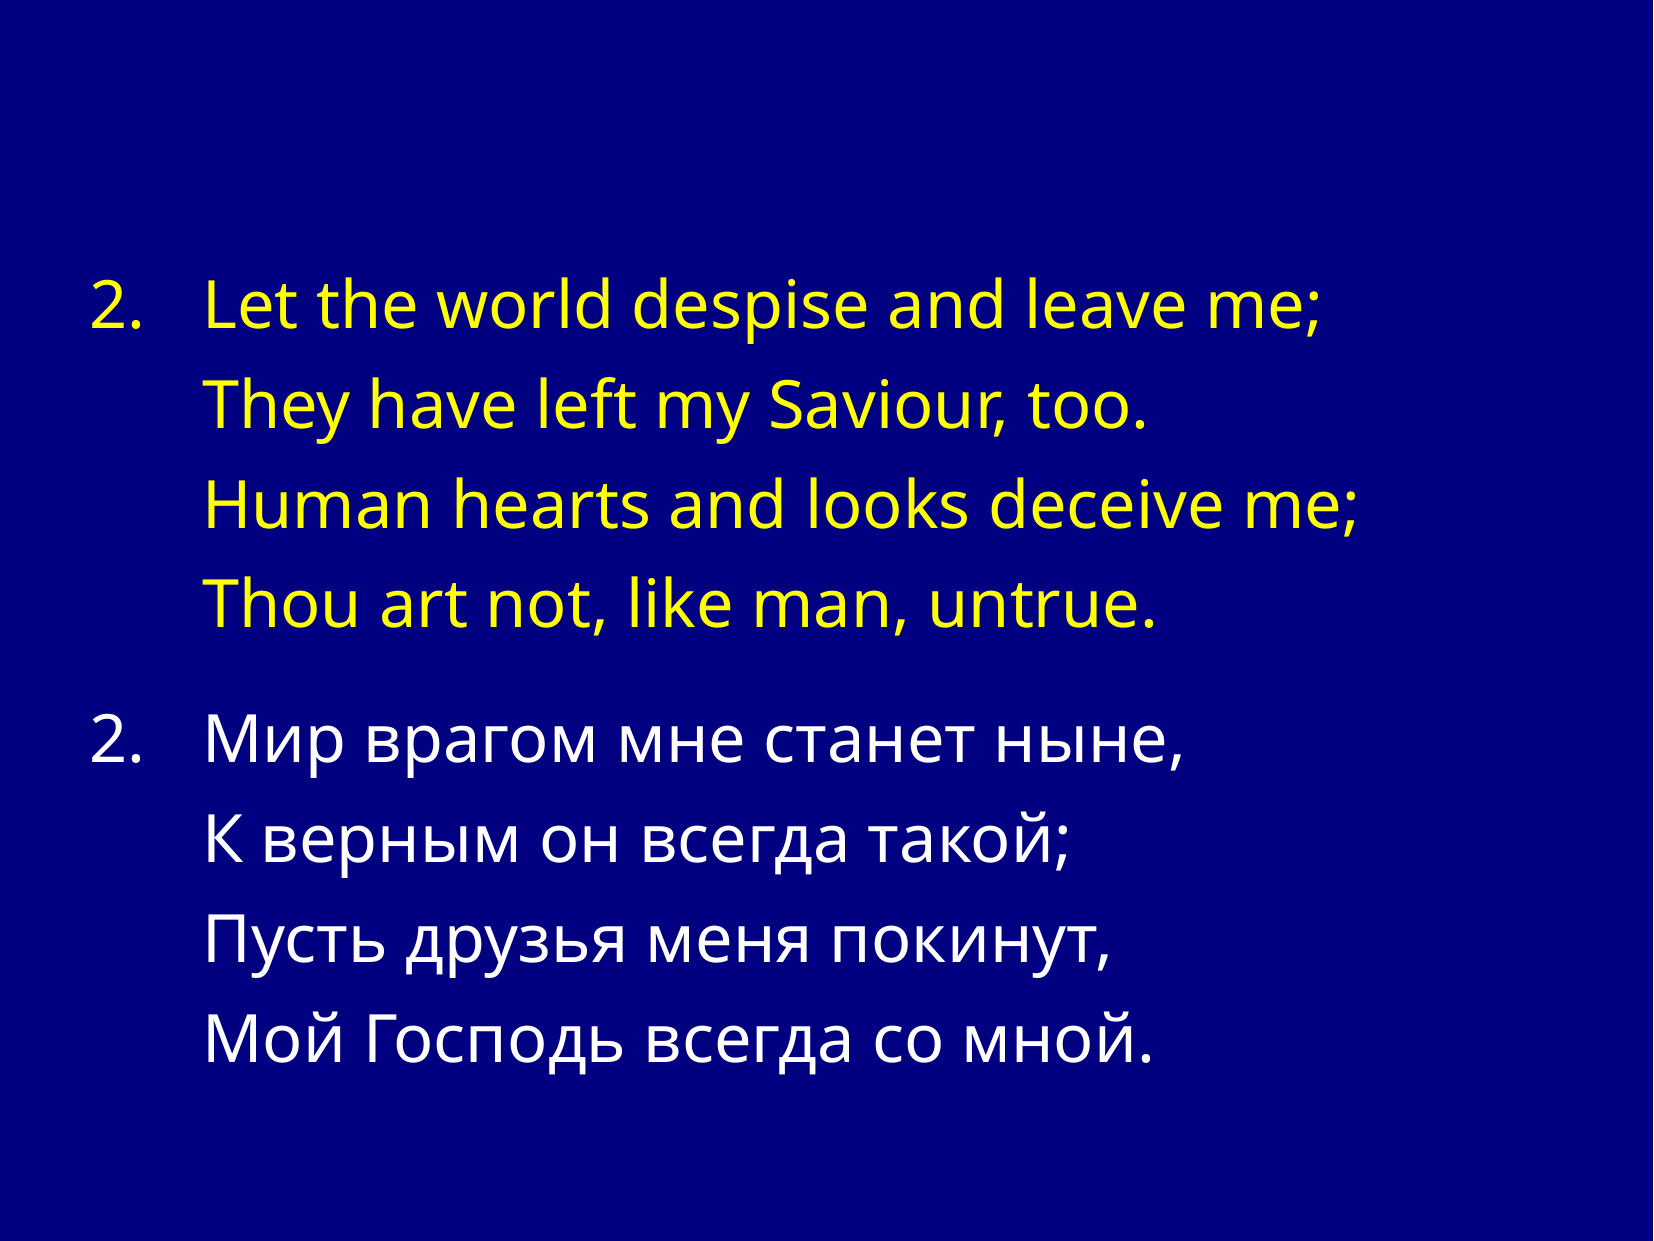

2.	Let the world despise and leave me;
	They have left my Saviour, too.
	Human hearts and looks deceive me;
	Thou art not, like man, untrue.
2.	Мир врагом мне станет ныне,
	К верным он всегда такой;
	Пусть друзья меня покинут,
	Мой Господь всегда со мной.